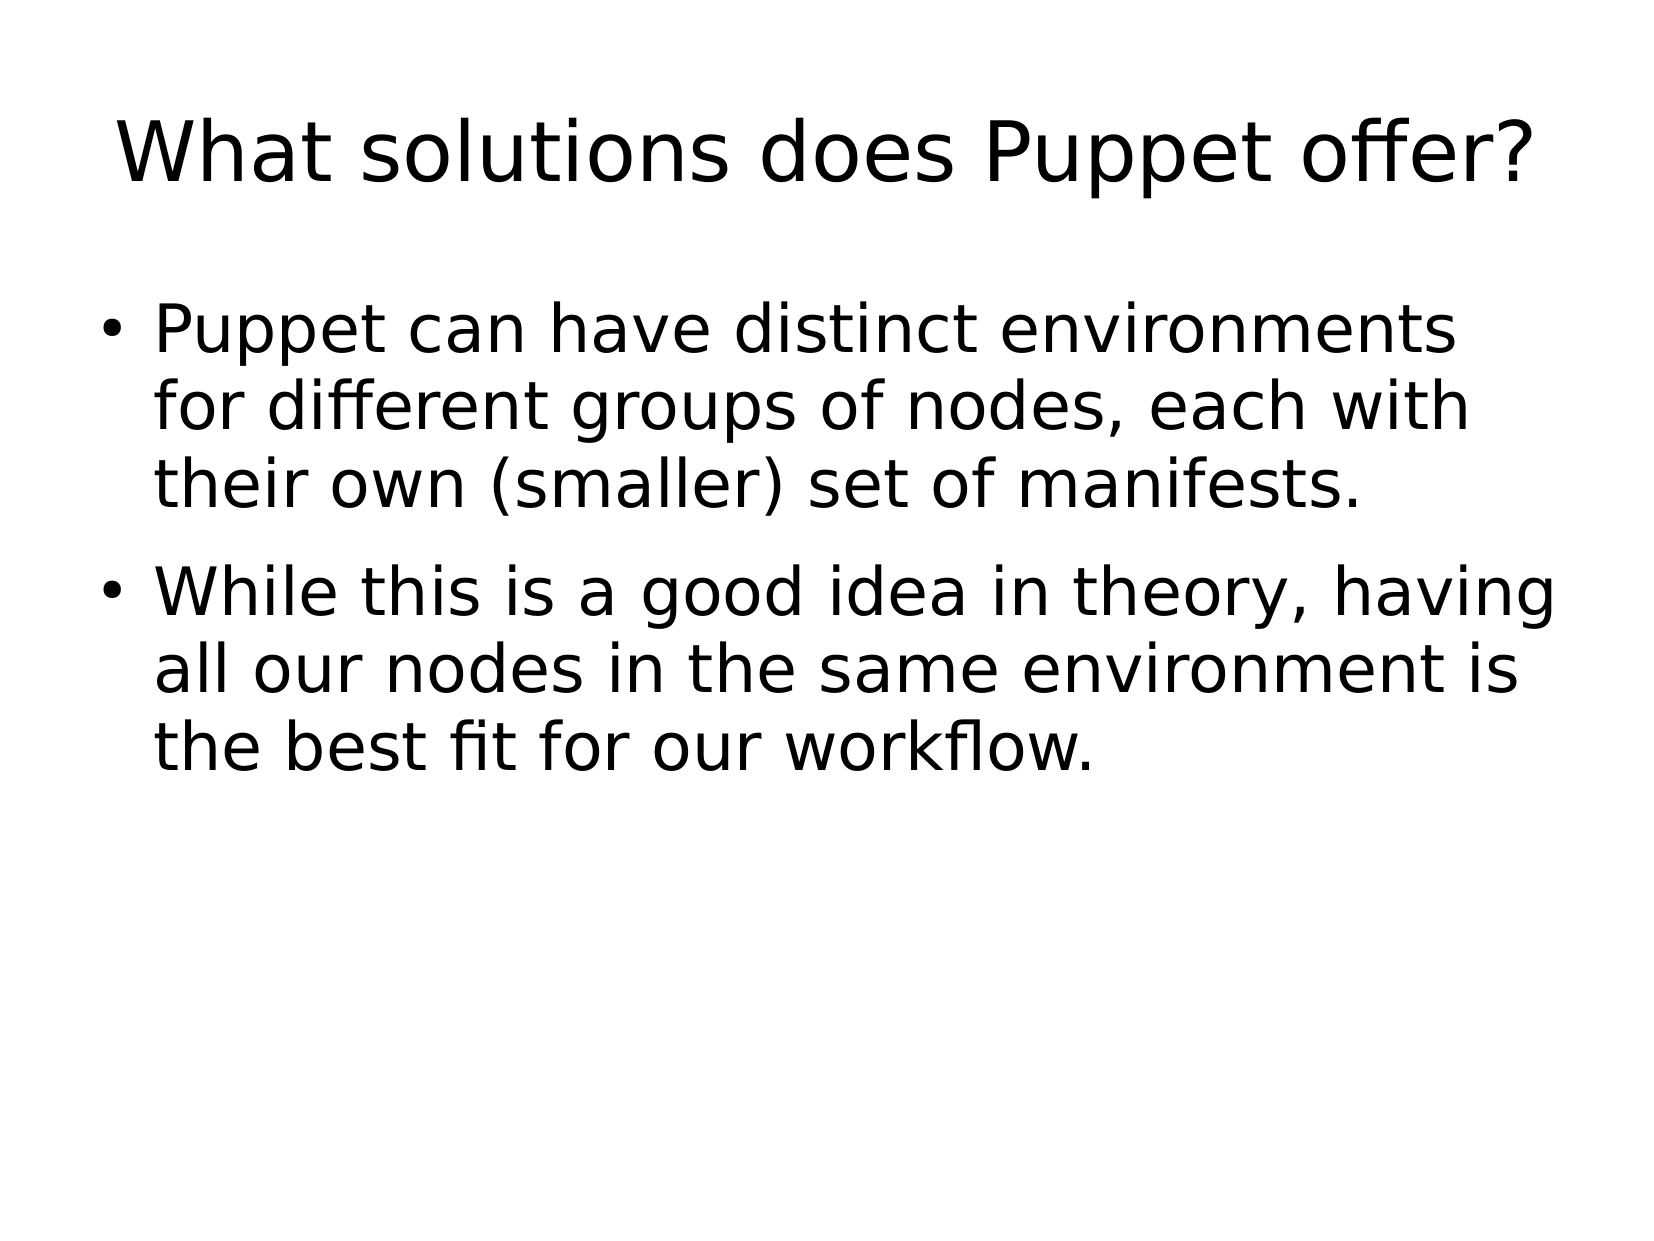

# What solutions does Puppet offer?
Puppet can have distinct environments for different groups of nodes, each with their own (smaller) set of manifests.
While this is a good idea in theory, having all our nodes in the same environment is the best fit for our workflow.